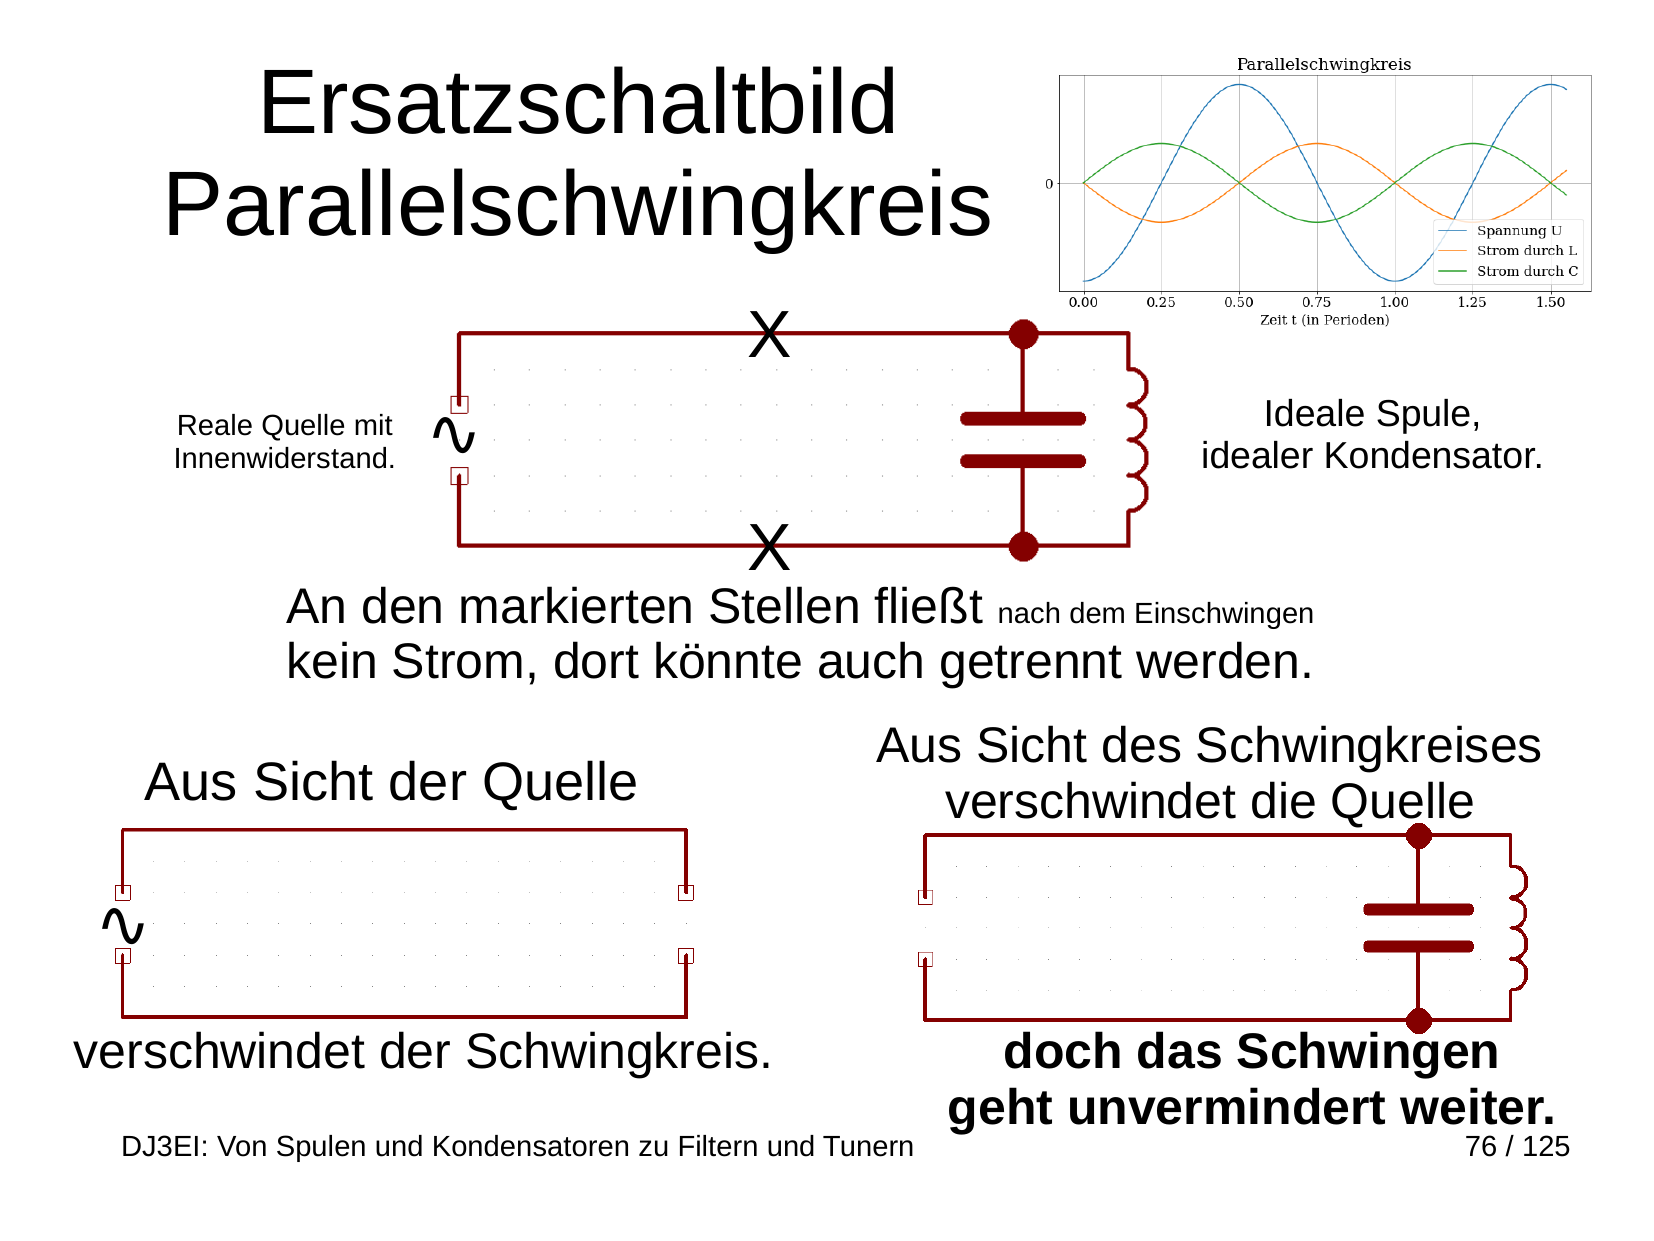

# Ersatzschaltbild Parallelschwingkreis
X
Ideale Spule,
idealer Kondensator.
∿
Reale Quelle mit
Innenwiderstand.
X
An den markierten Stellen fließt nach dem Einschwingen
kein Strom, dort könnte auch getrennt werden.
Aus Sicht des Schwingkreises
verschwindet die Quelle
Aus Sicht der Quelle
∿
doch das Schwingen
geht unvermindert weiter.
verschwindet der Schwingkreis.